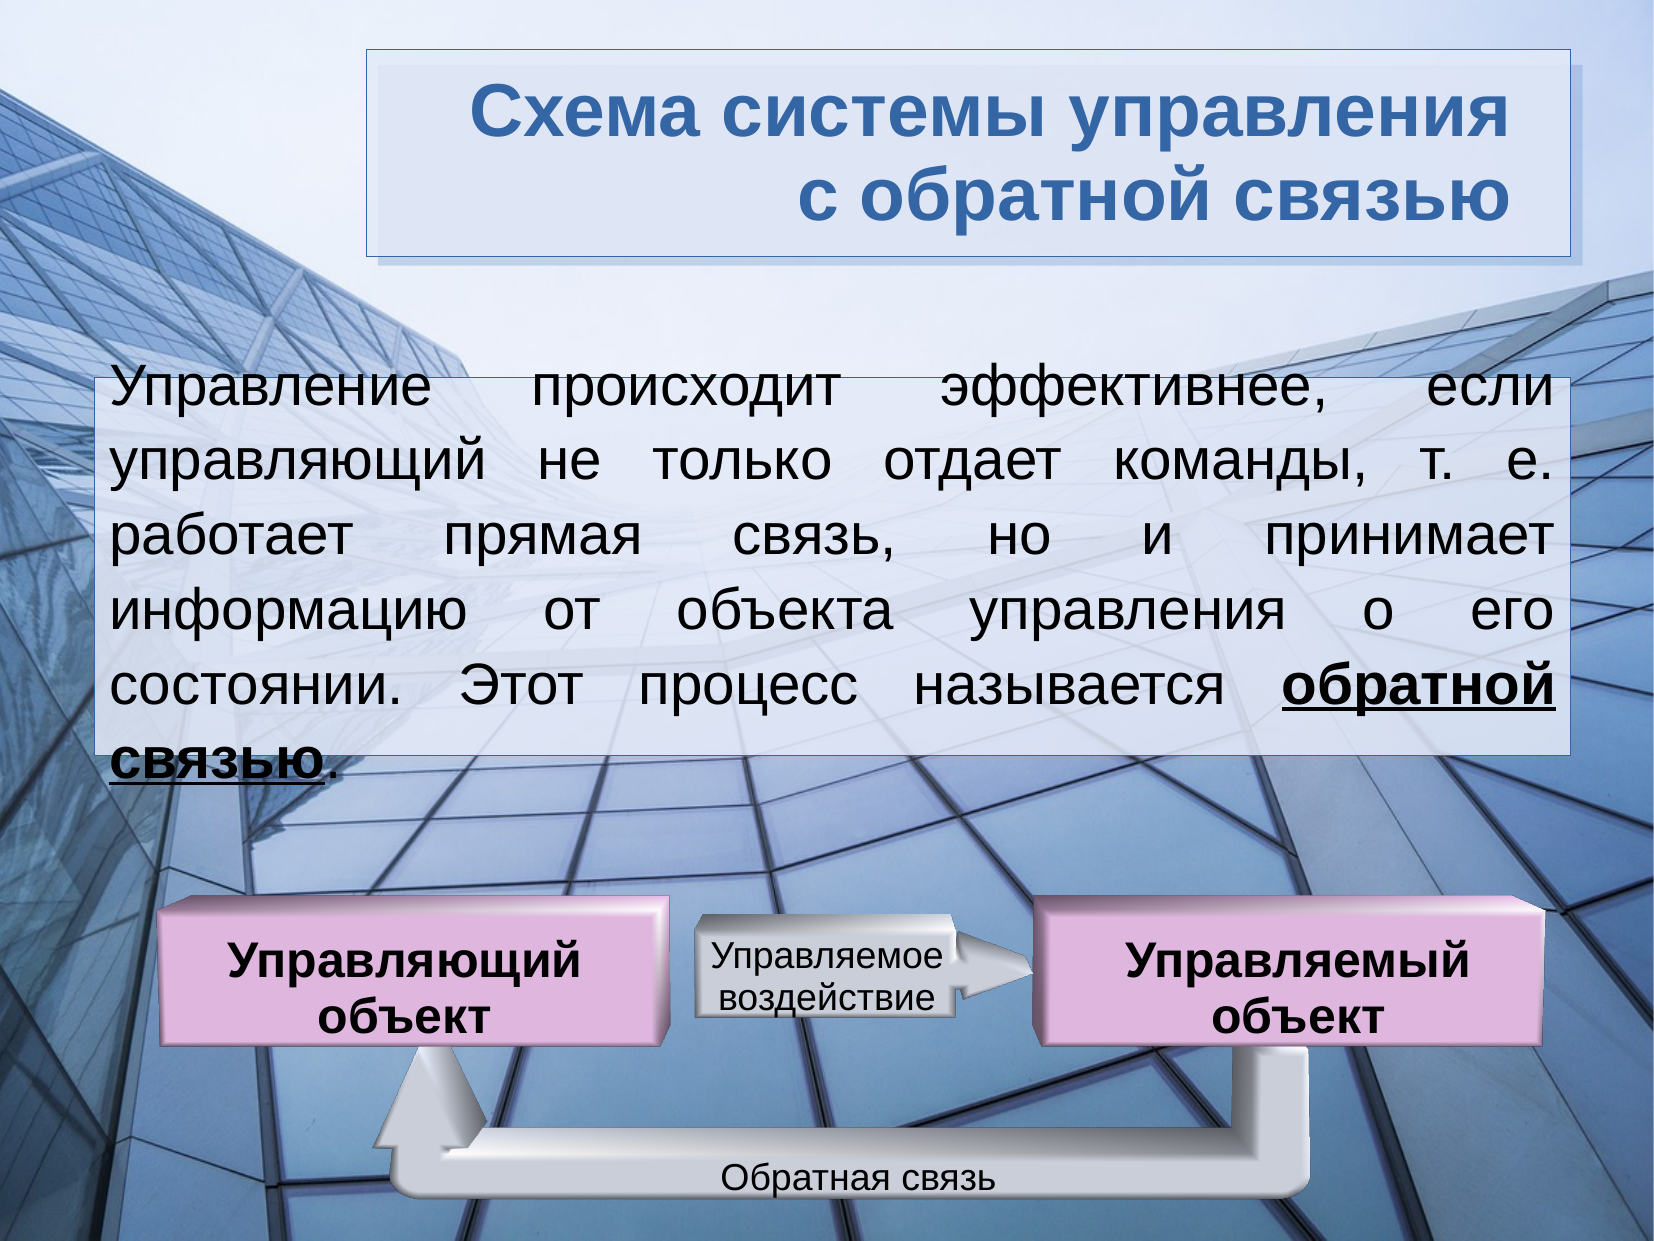

# Схема системы управления с обратной связью
Управление происходит эффективнее, если управляющий не только отдает команды, т. е. работает прямая связь, но и принимает информацию от объекта управления о его состоянии. Этот процесс называется обратной связью.
Управляющий
объект
Управляемый
объект
Управляемое
воздействие
Обратная связь